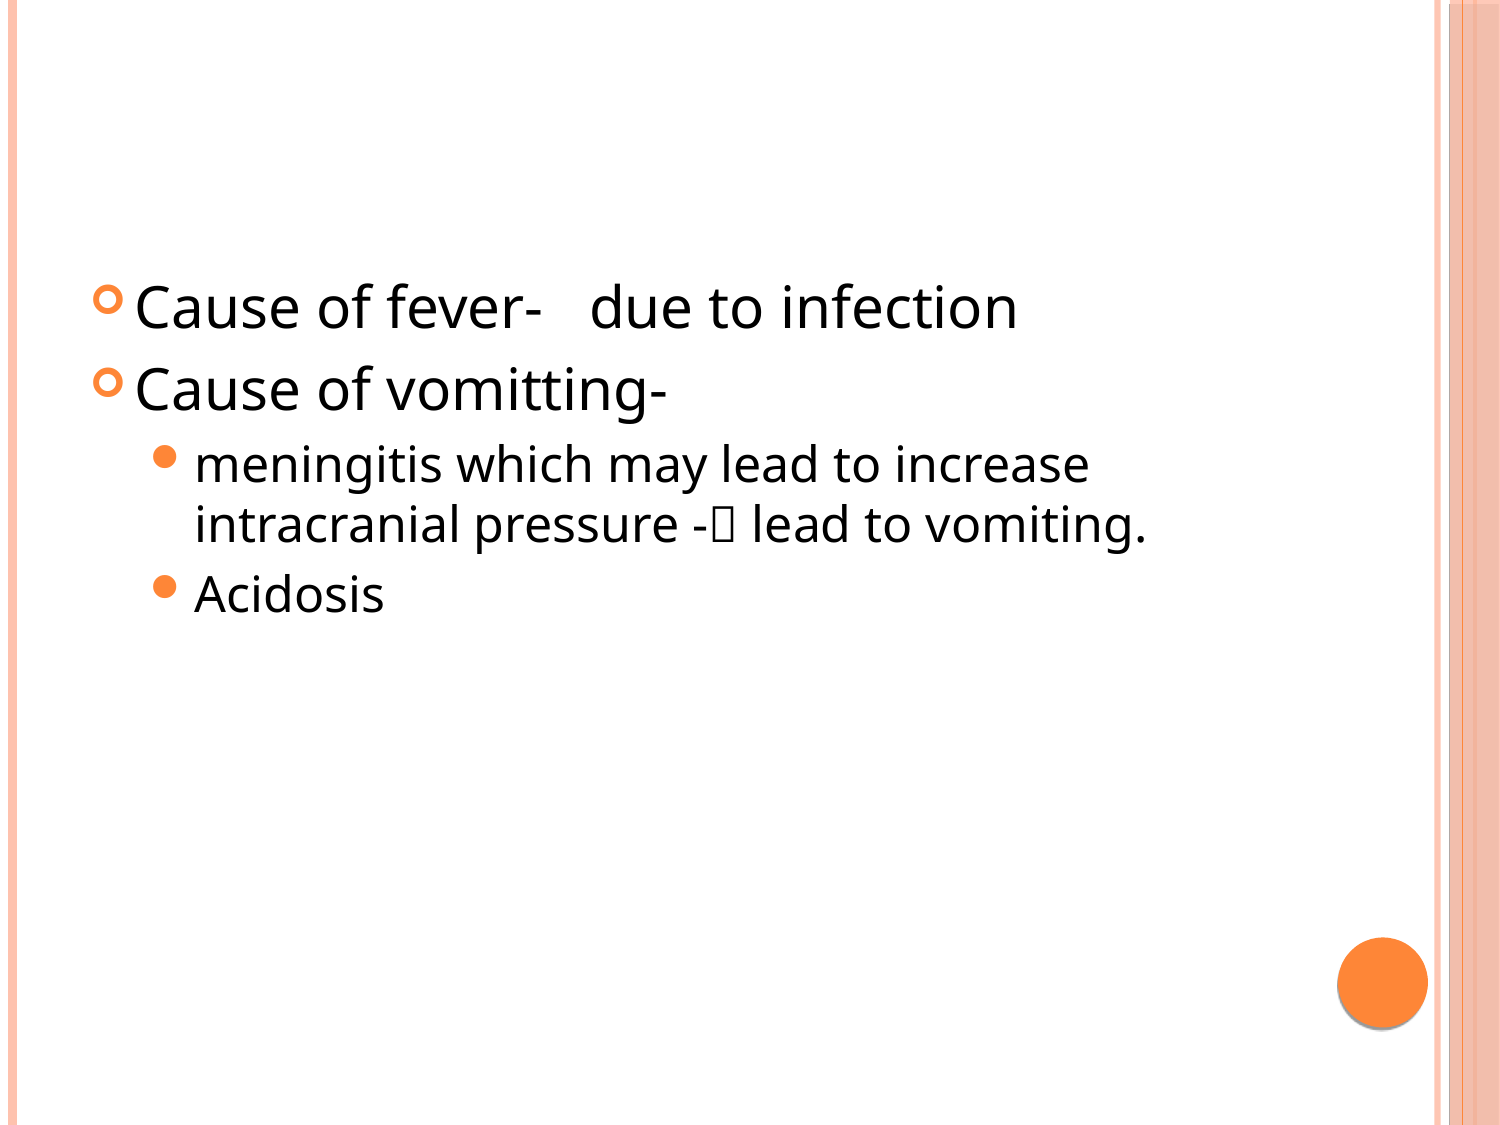

#
Cause of fever- due to infection
Cause of vomitting-
meningitis which may lead to increase intracranial pressure - lead to vomiting.
Acidosis